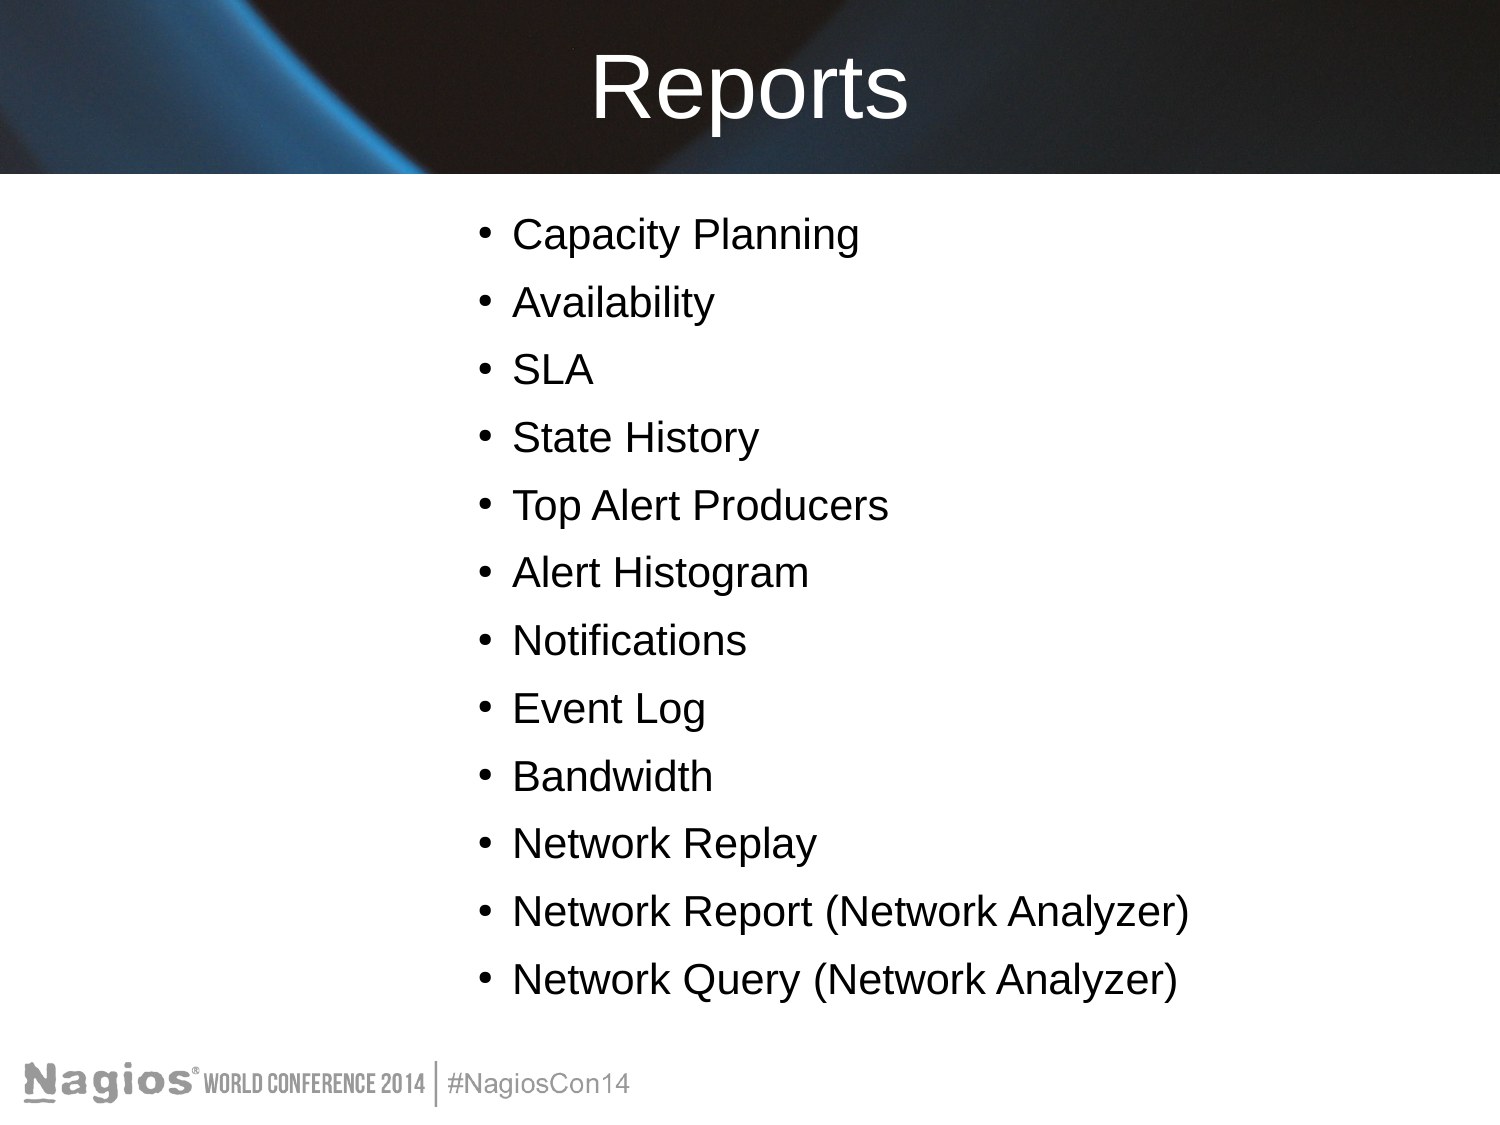

# Reports
Capacity Planning
Availability
SLA
State History
Top Alert Producers
Alert Histogram
Notifications
Event Log
Bandwidth
Network Replay
Network Report (Network Analyzer)
Network Query (Network Analyzer)